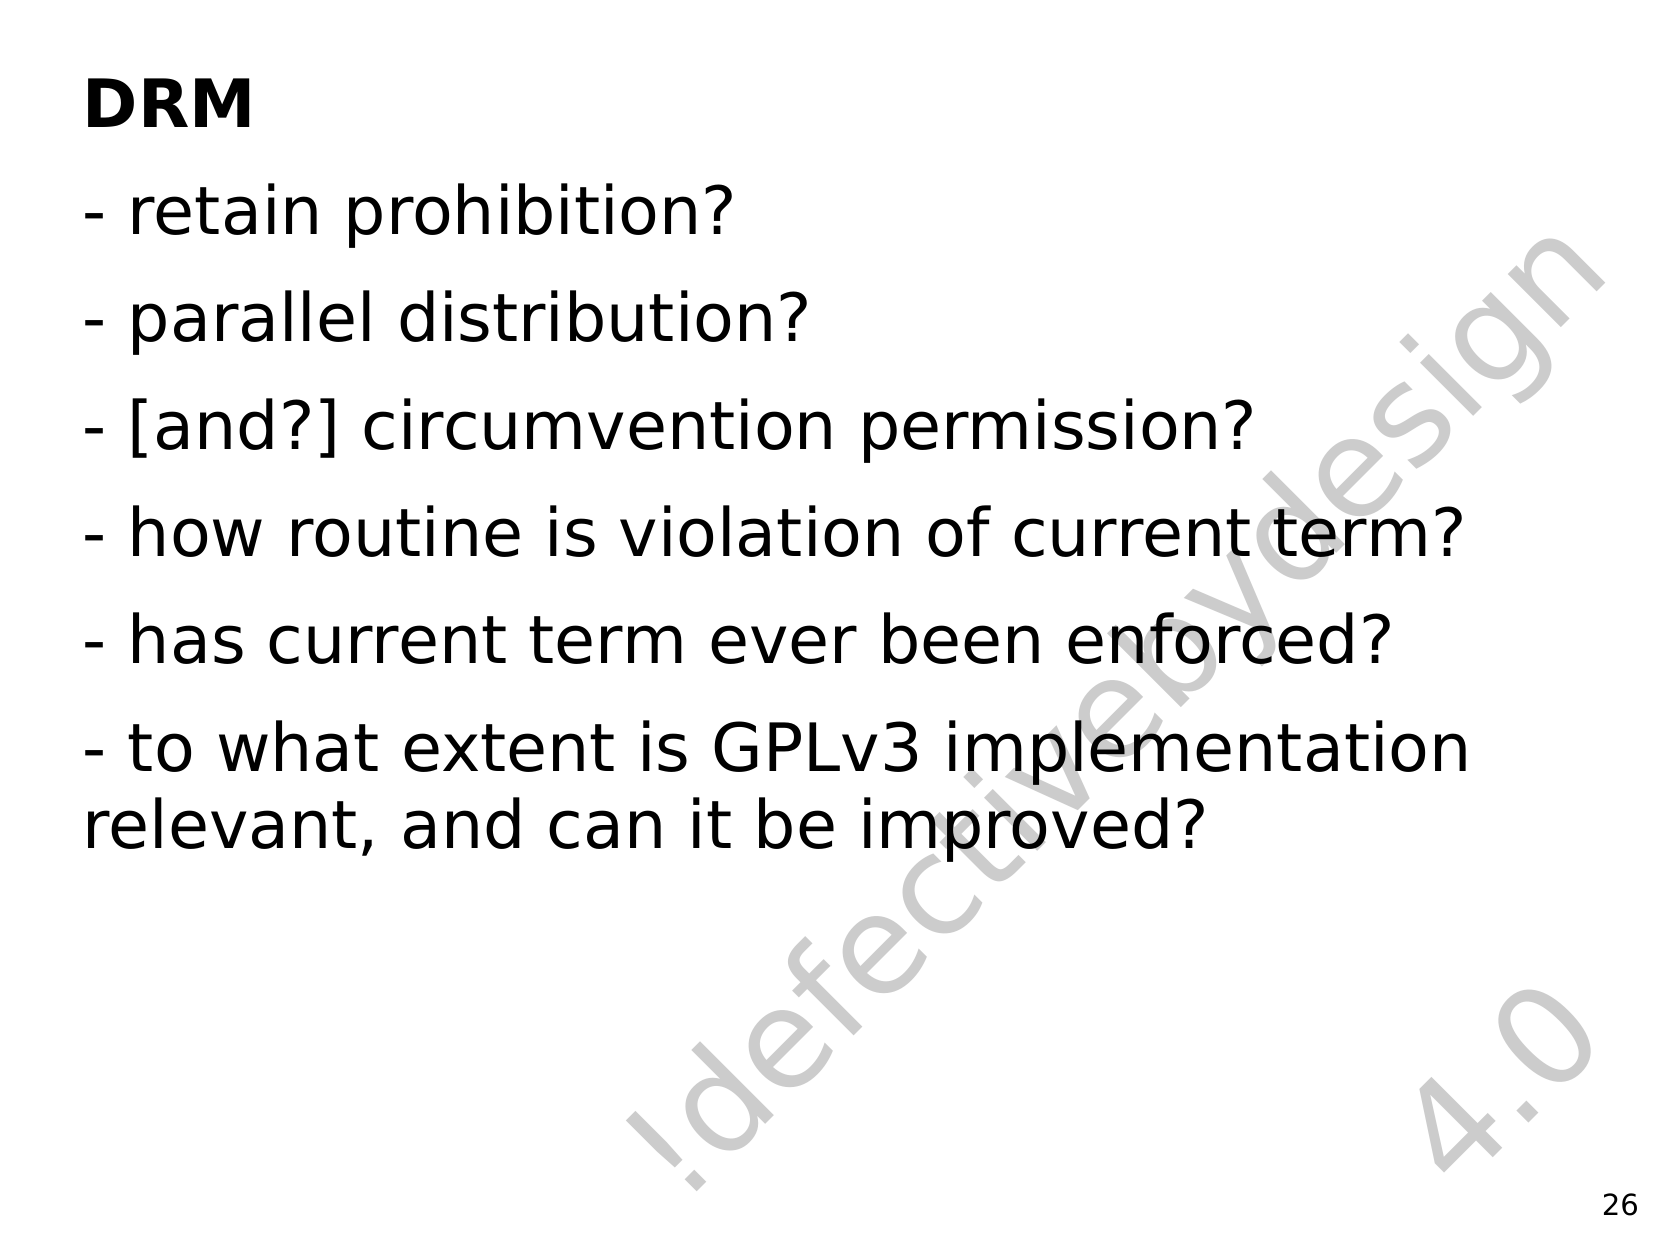

# DRM
- retain prohibition?
- parallel distribution?
- [and?] circumvention permission?
- how routine is violation of current term?
- has current term ever been enforced?
- to what extent is GPLv3 implementation relevant, and can it be improved?
!defectivebydesign
4.0